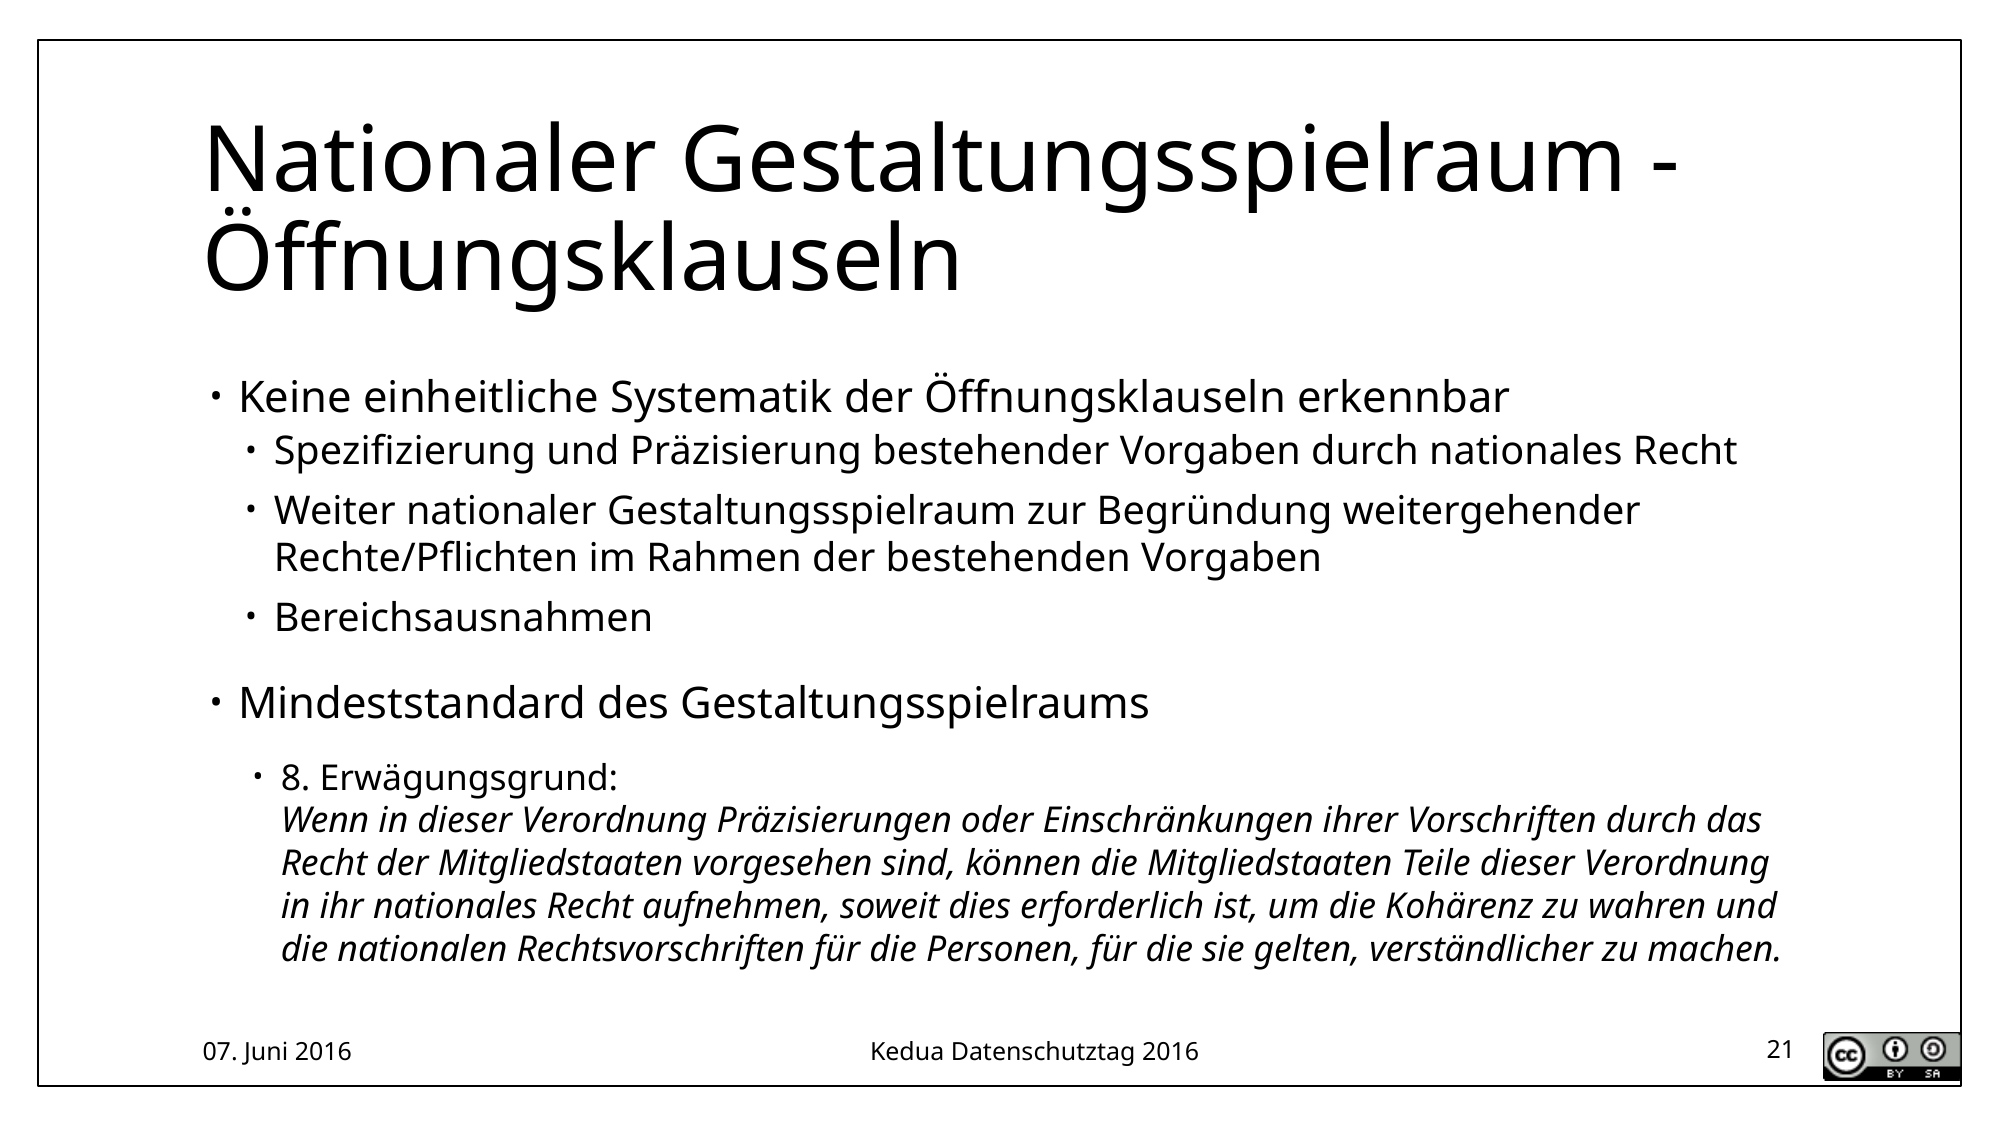

# Nationaler Gestaltungsspielraum - Öffnungsklauseln
Keine einheitliche Systematik der Öffnungsklauseln erkennbar
Spezifizierung und Präzisierung bestehender Vorgaben durch nationales Recht
Weiter nationaler Gestaltungsspielraum zur Begründung weitergehender Rechte/Pflichten im Rahmen der bestehenden Vorgaben
Bereichsausnahmen
Mindeststandard des Gestaltungsspielraums
8. Erwägungsgrund:
Wenn in dieser Verordnung Präzisierungen oder Einschränkungen ihrer Vorschriften durch das Recht der Mitgliedstaaten vorgesehen sind, können die Mitgliedstaaten Teile dieser Verordnung in ihr nationales Recht aufnehmen, soweit dies erforderlich ist, um die Kohärenz zu wahren und die nationalen Rechtsvorschriften für die Personen, für die sie gelten, verständlicher zu machen.
07. Juni 2016
Kedua Datenschutztag 2016